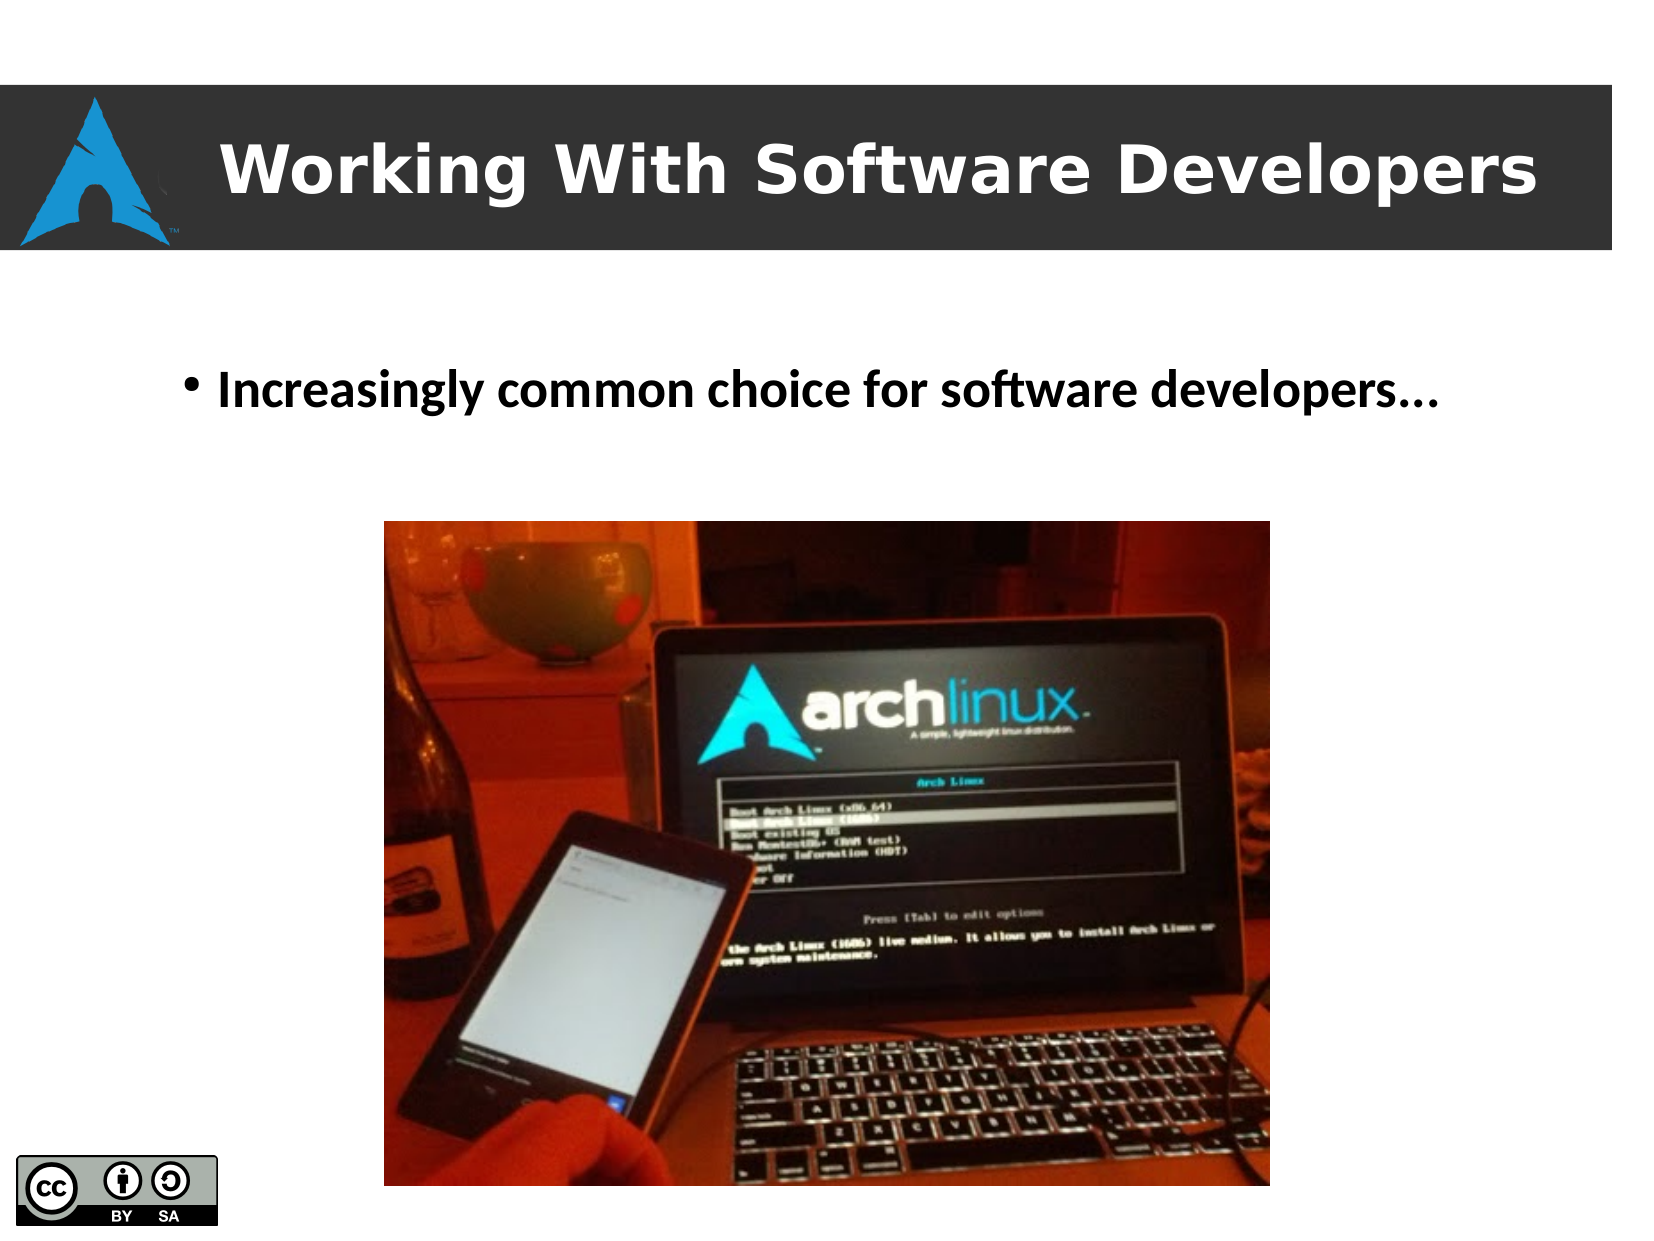

Working With Software Developers
#
Increasingly common choice for software developers...